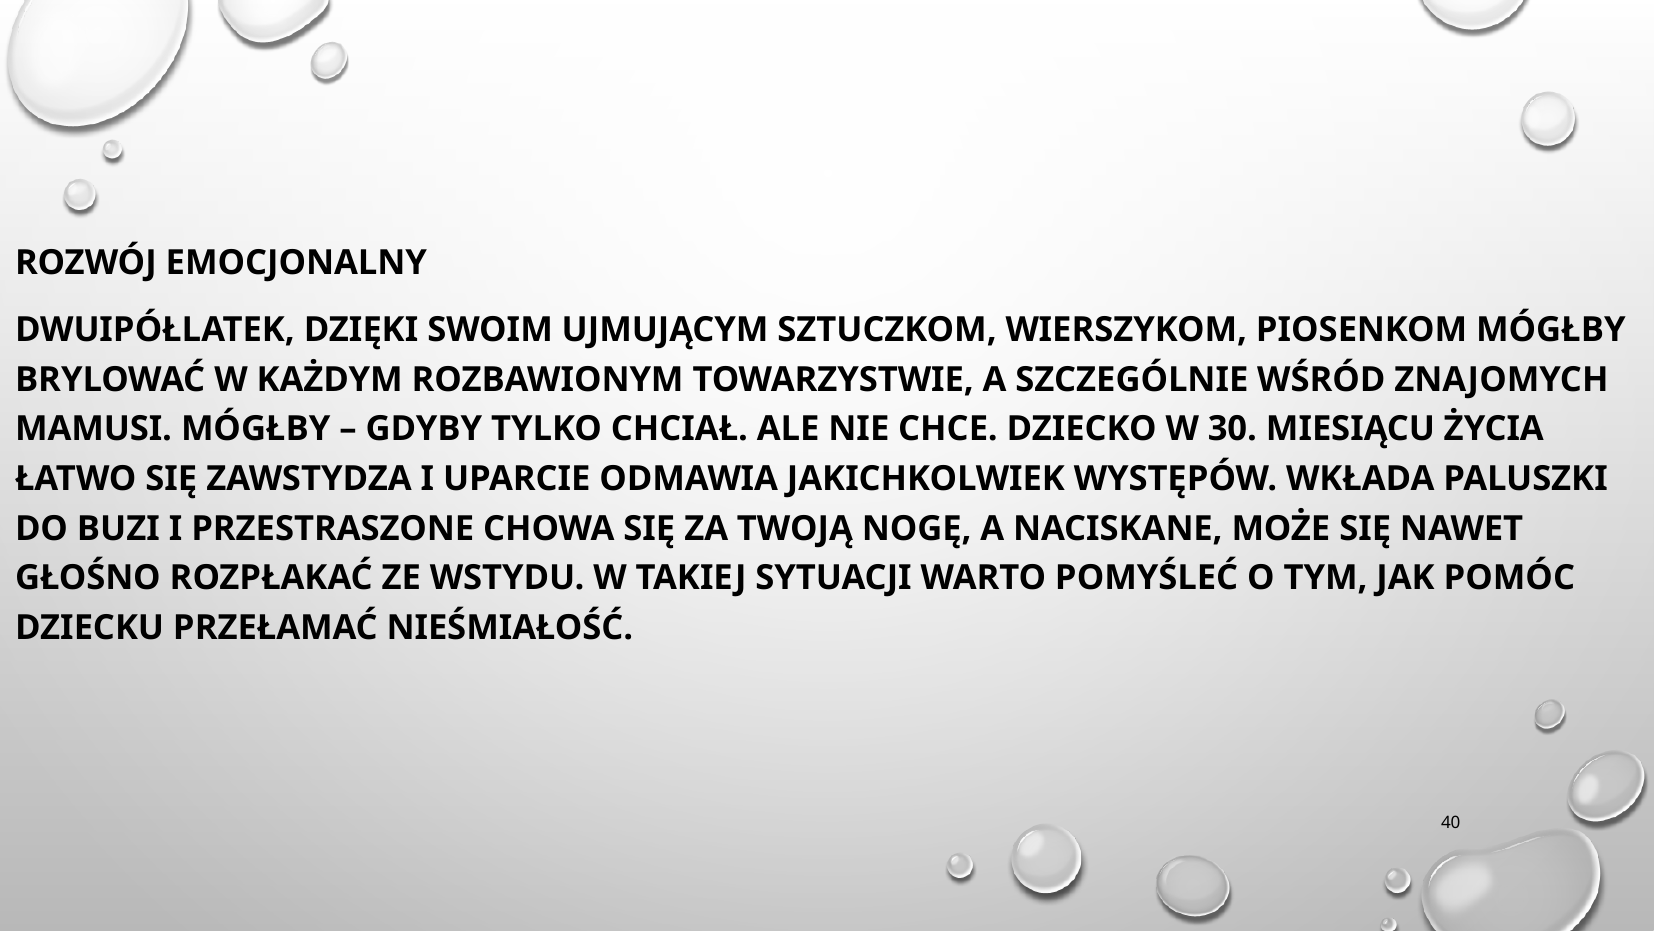

# Rozwój emocjonalny
Dwuipółlatek, dzięki swoim ujmującym sztuczkom, wierszykom, piosenkom mógłby brylować w każdym rozbawionym towarzystwie, a szczególnie wśród znajomych mamusi. Mógłby – gdyby tylko chciał. Ale nie chce. Dziecko w 30. miesiącu życia łatwo się zawstydza i uparcie odmawia jakichkolwiek występów. Wkłada paluszki do buzi i przestraszone chowa się za twoją nogę, a naciskane, może się nawet głośno rozpłakać ze wstydu. W takiej sytuacji warto pomyśleć o tym, jak pomóc dziecku przełamać nieśmiałość.
39